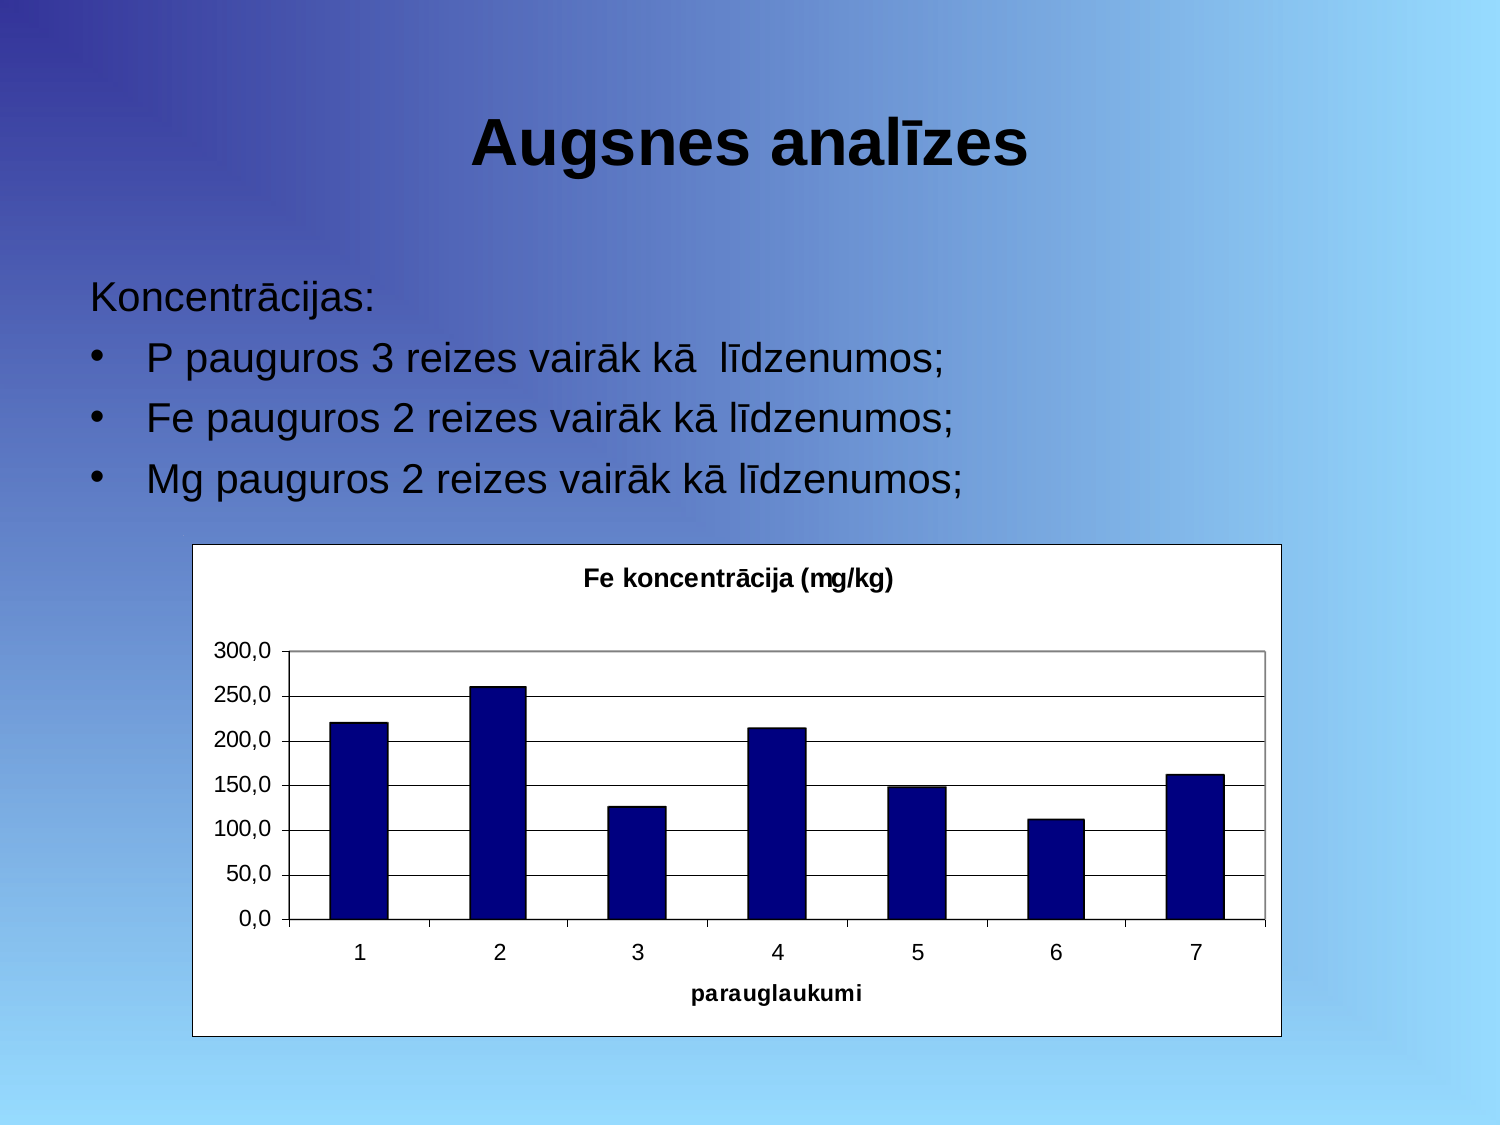

# Augsnes analīzes
Koncentrācijas:
P pauguros 3 reizes vairāk kā līdzenumos;
Fe pauguros 2 reizes vairāk kā līdzenumos;
Mg pauguros 2 reizes vairāk kā līdzenumos;